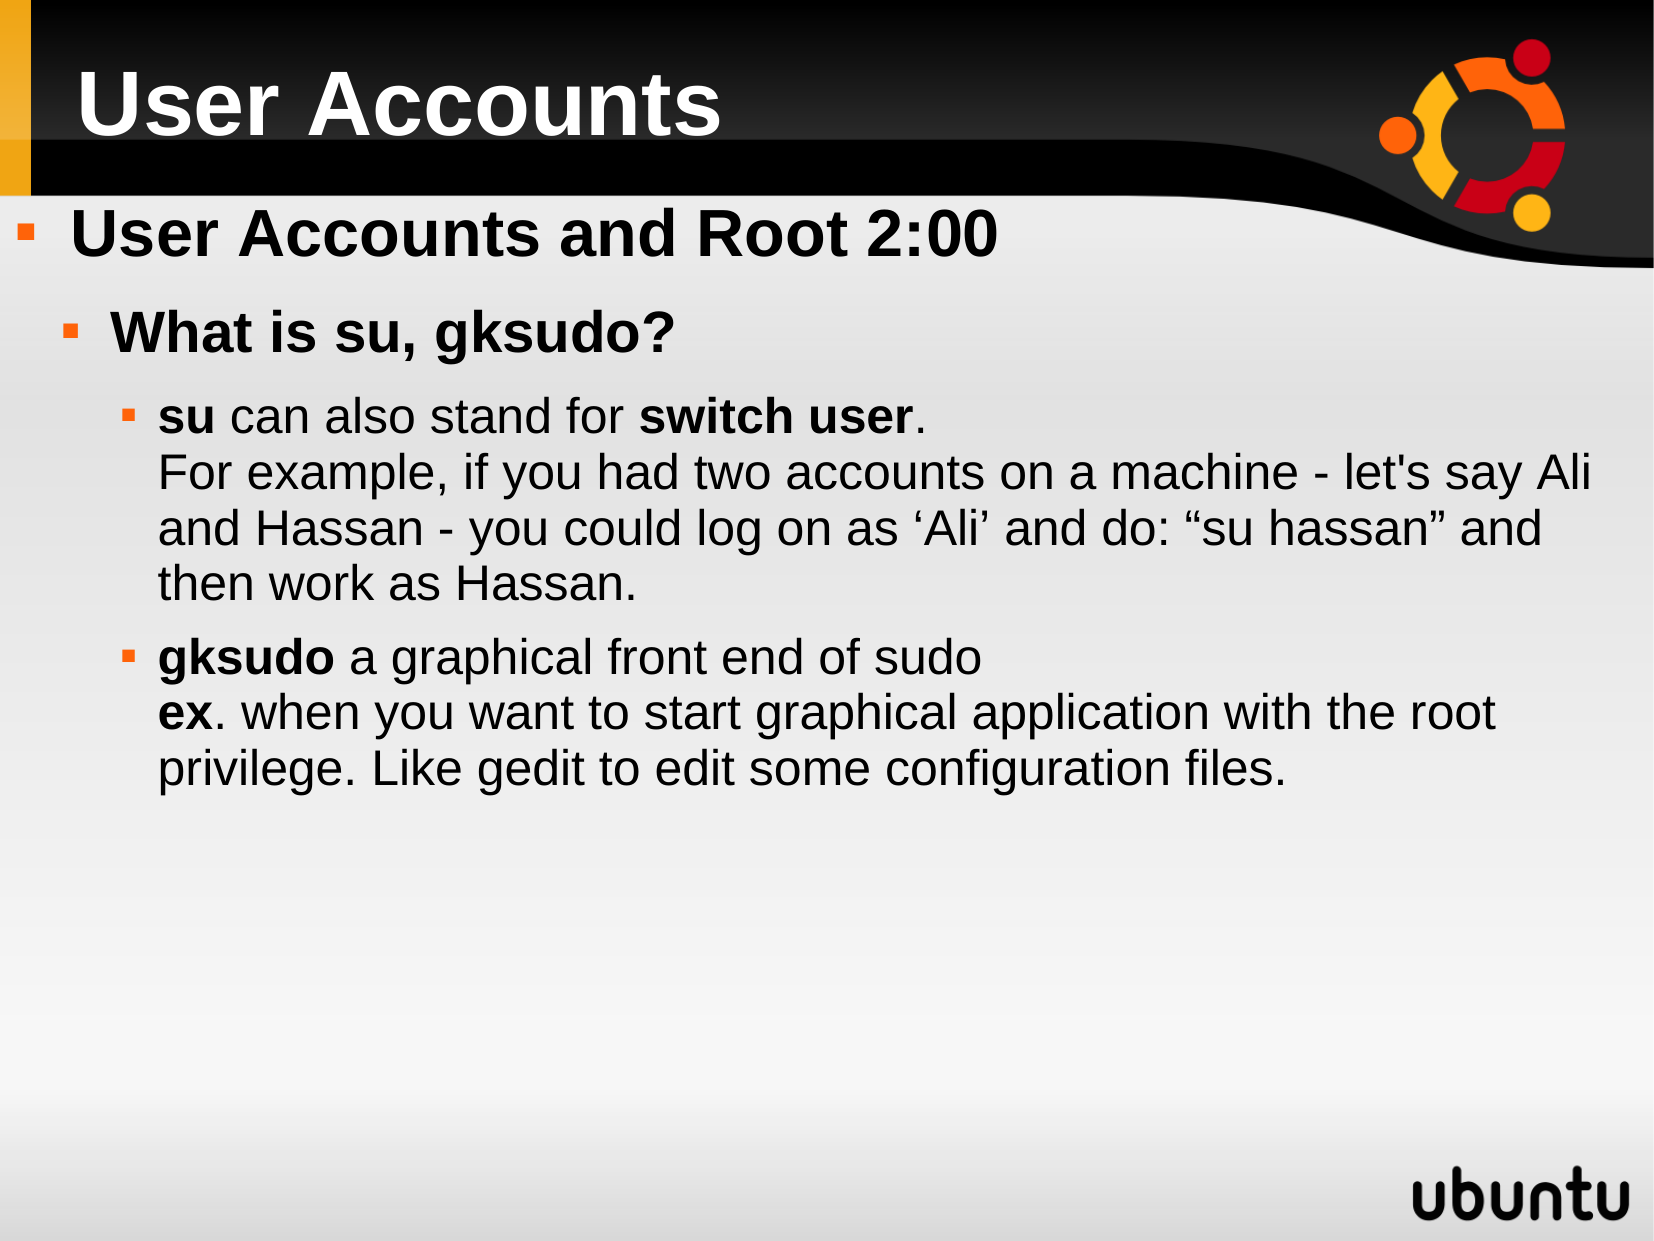

# User Accounts
User Accounts and Root 2:00
What is su, gksudo?
su can also stand for switch user.
For example, if you had two accounts on a machine - let's say Ali and Hassan - you could log on as ‘Ali’ and do: “su hassan” and then work as Hassan.
gksudo a graphical front end of sudo
ex. when you want to start graphical application with the root privilege. Like gedit to edit some configuration files.